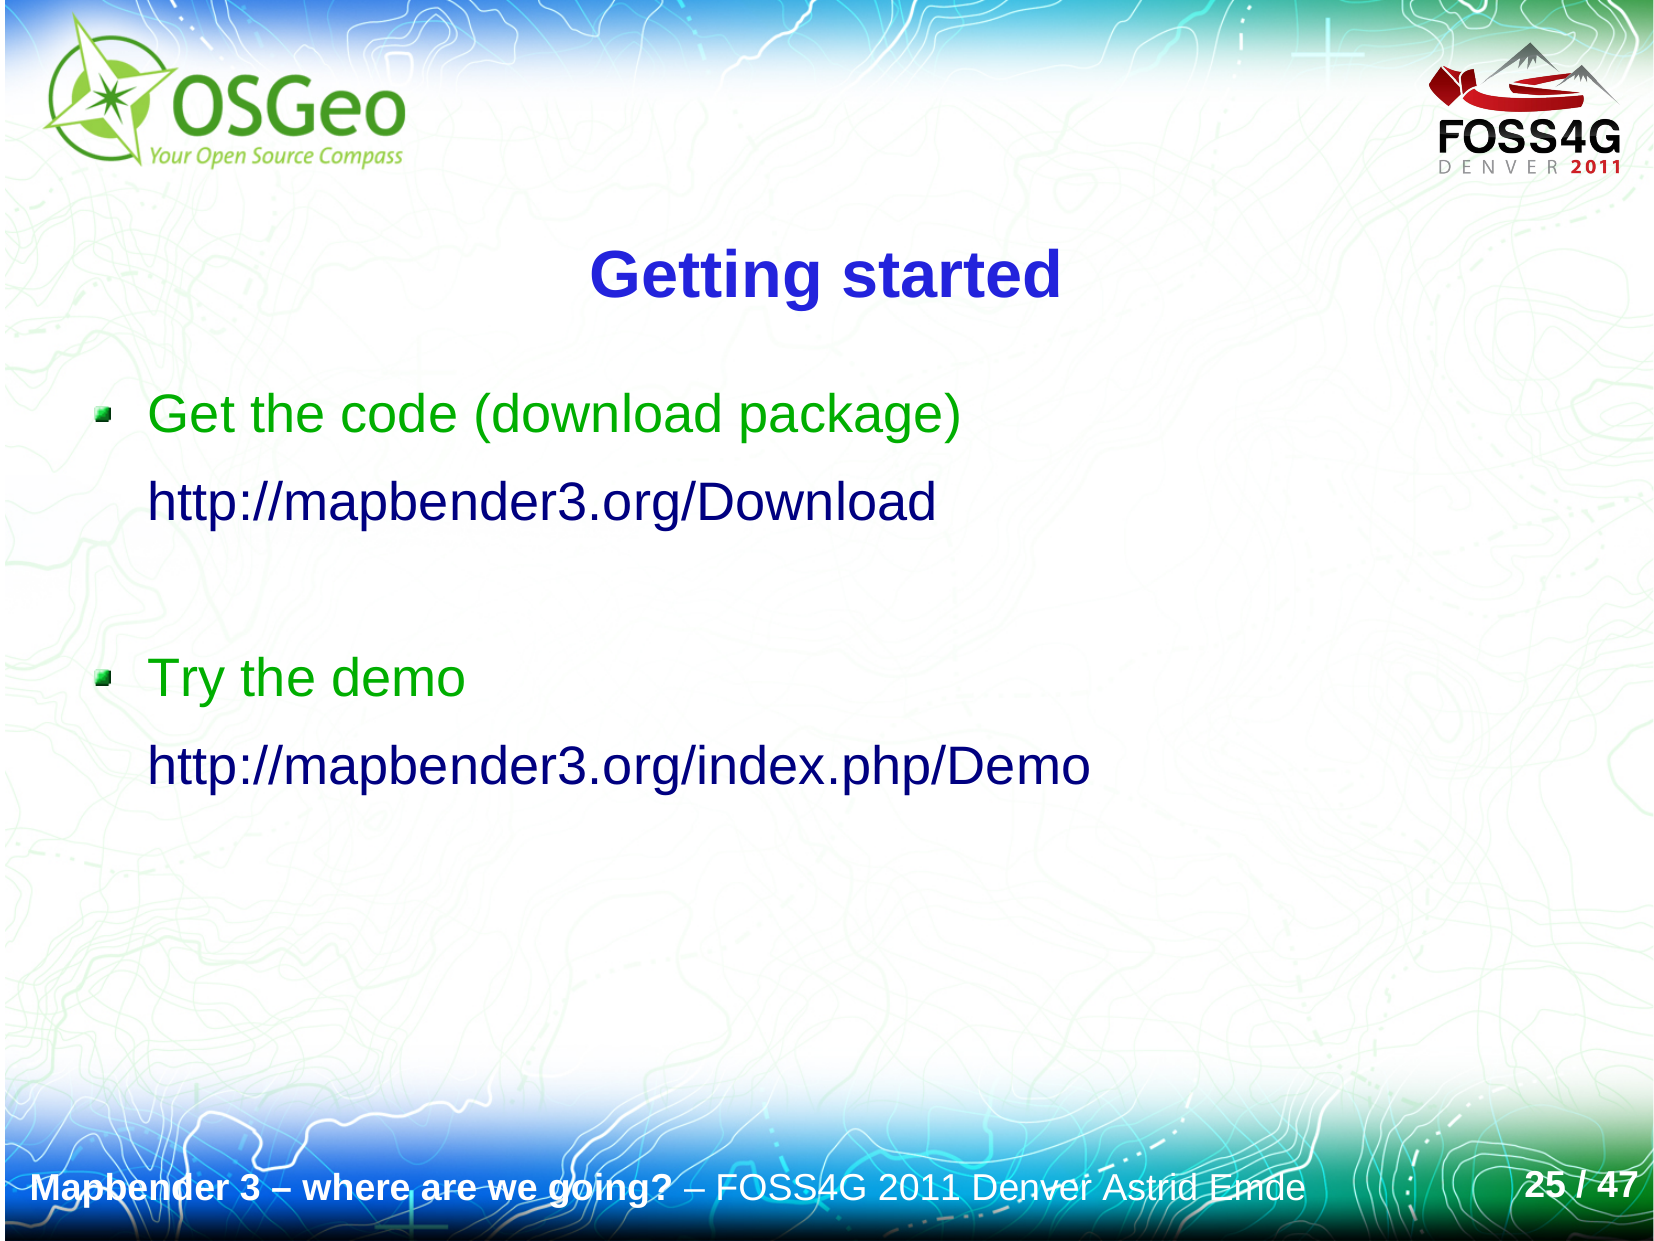

# Getting started
Get the code (download package)
http://mapbender3.org/Download
Try the demo
http://mapbender3.org/index.php/Demo